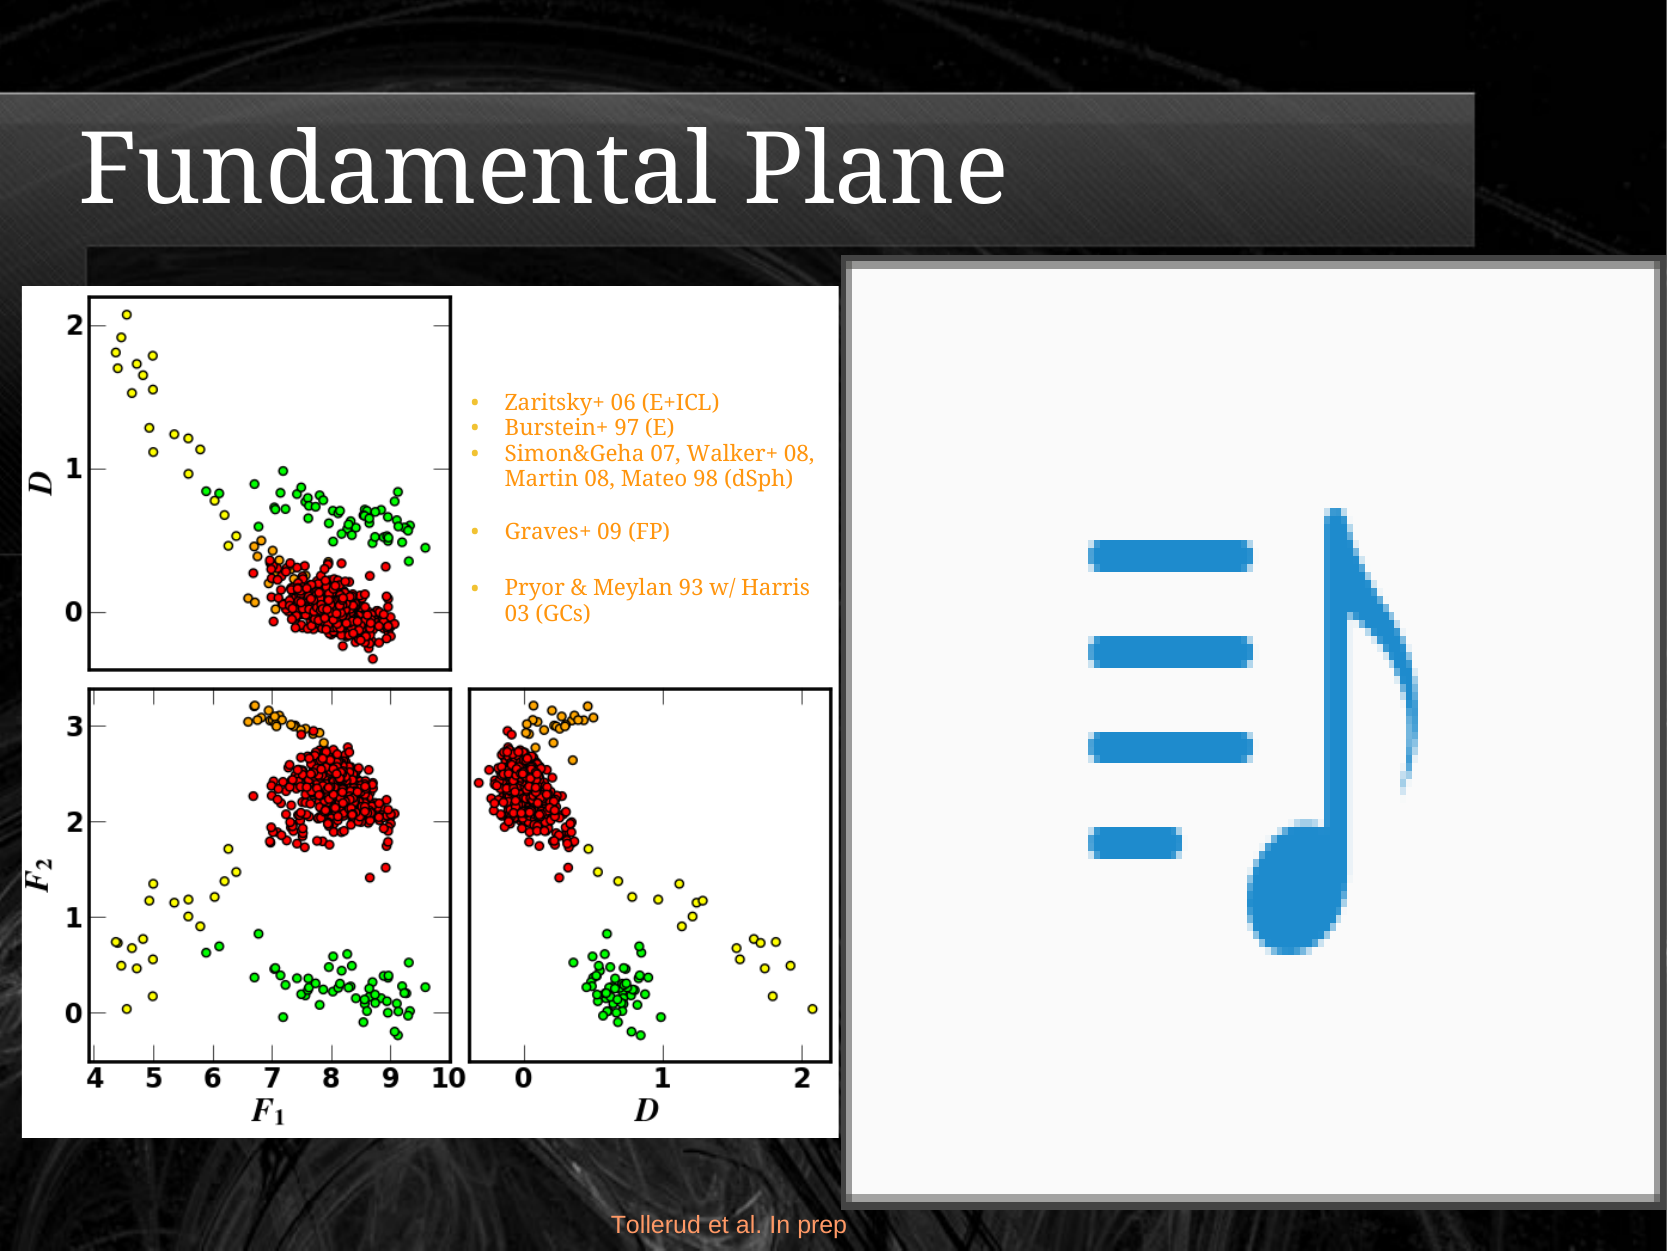

# Fundamental Plane
Zaritsky+ 06 (E+ICL)
Burstein+ 97 (E)
Simon&Geha 07, Walker+ 08, Martin 08, Mateo 98 (dSph)
Graves+ 09 (FP)
Pryor & Meylan 93 w/ Harris 03 (GCs)
3D Movie of FP
Tollerud et al. In prep